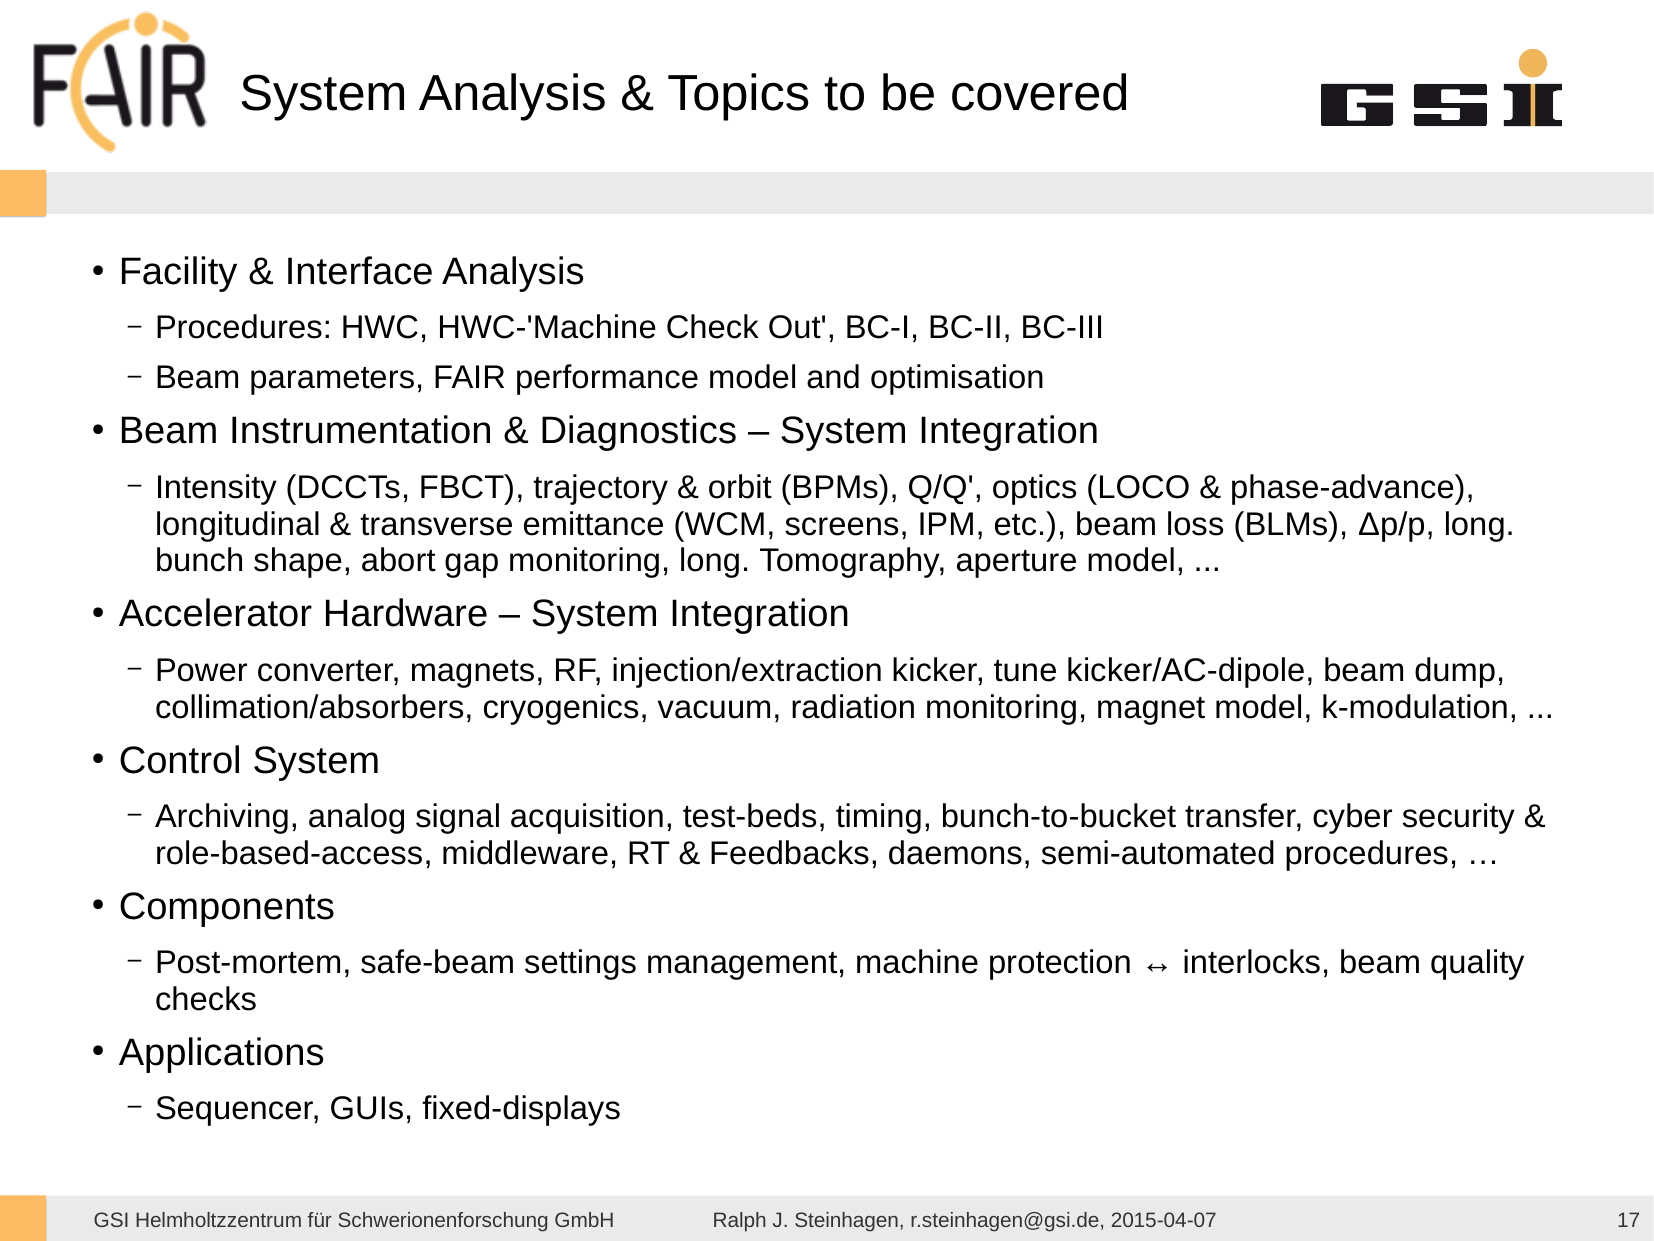

# System Analysis & Topics to be covered
Facility & Interface Analysis
Procedures: HWC, HWC-'Machine Check Out', BC-I, BC-II, BC-III
Beam parameters, FAIR performance model and optimisation
Beam Instrumentation & Diagnostics – System Integration
Intensity (DCCTs, FBCT), trajectory & orbit (BPMs), Q/Q', optics (LOCO & phase-advance), longitudinal & transverse emittance (WCM, screens, IPM, etc.), beam loss (BLMs), Δp/p, long. bunch shape, abort gap monitoring, long. Tomography, aperture model, ...
Accelerator Hardware – System Integration
Power converter, magnets, RF, injection/extraction kicker, tune kicker/AC-dipole, beam dump, collimation/absorbers, cryogenics, vacuum, radiation monitoring, magnet model, k-modulation, ...
Control System
Archiving, analog signal acquisition, test-beds, timing, bunch-to-bucket transfer, cyber security & role-based-access, middleware, RT & Feedbacks, daemons, semi-automated procedures, …
Components
Post-mortem, safe-beam settings management, machine protection ↔ interlocks, beam quality checks
Applications
Sequencer, GUIs, fixed-displays